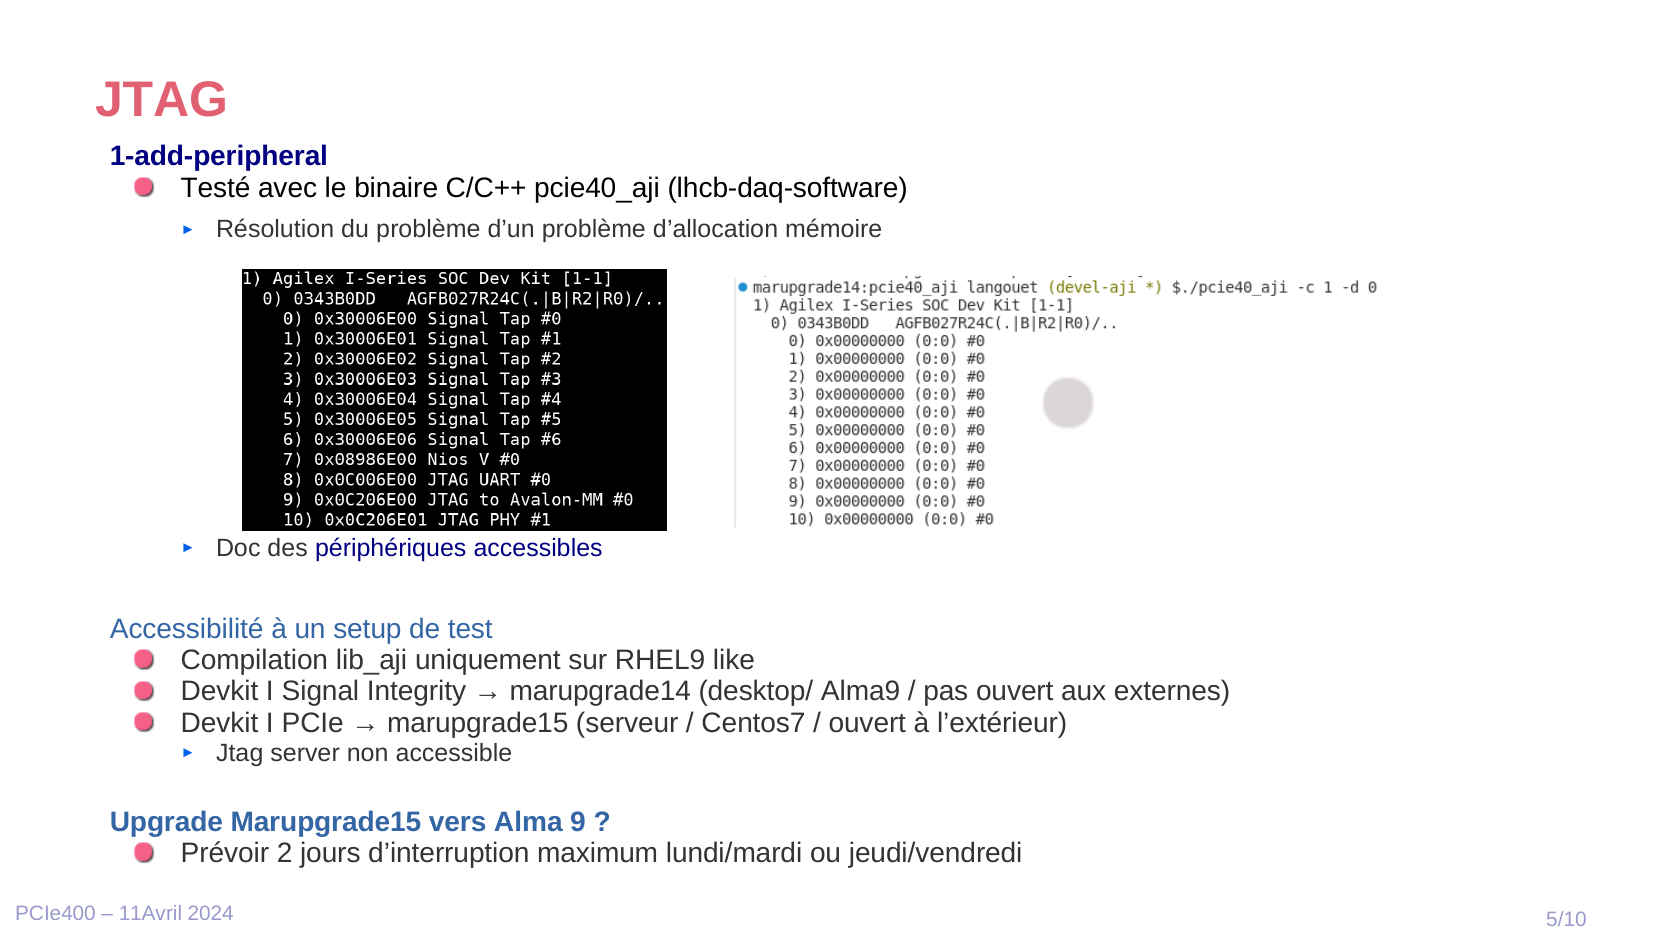

# JTAG
1-add-peripheral
Testé avec le binaire C/C++ pcie40_aji (lhcb-daq-software)
Résolution du problème d’un problème d’allocation mémoire
Doc des périphériques accessibles
Accessibilité à un setup de test
Compilation lib_aji uniquement sur RHEL9 like
Devkit I Signal Integrity → marupgrade14 (desktop/ Alma9 / pas ouvert aux externes)
Devkit I PCIe → marupgrade15 (serveur / Centos7 / ouvert à l’extérieur)
Jtag server non accessible
Upgrade Marupgrade15 vers Alma 9 ?
Prévoir 2 jours d’interruption maximum lundi/mardi ou jeudi/vendredi